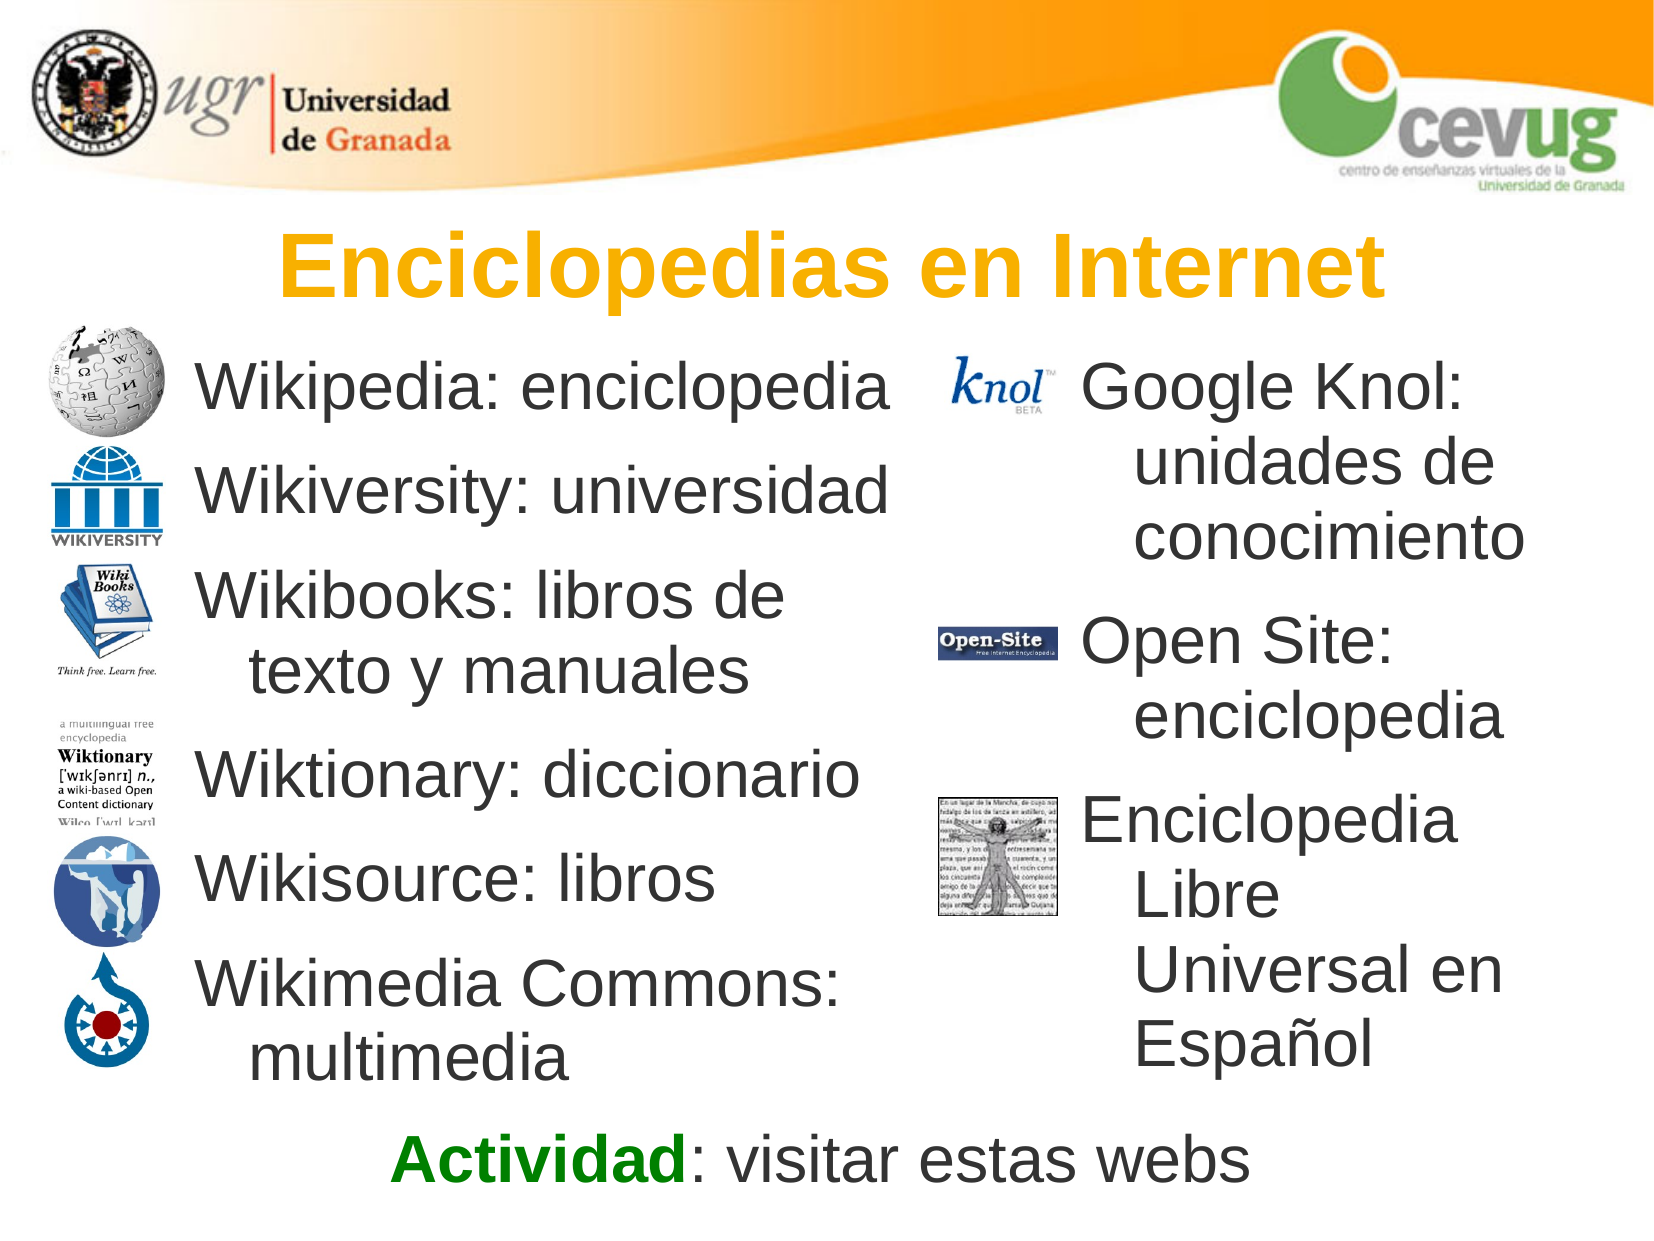

# Enciclopedias en Internet
Wikipedia: enciclopedia
Wikiversity: universidad
Wikibooks: libros de texto y manuales
Wiktionary: diccionario
Wikisource: libros
Wikimedia Commons: multimedia
Google Knol: unidades de conocimiento
Open Site: enciclopedia
Enciclopedia Libre Universal en Español
Actividad: visitar estas webs